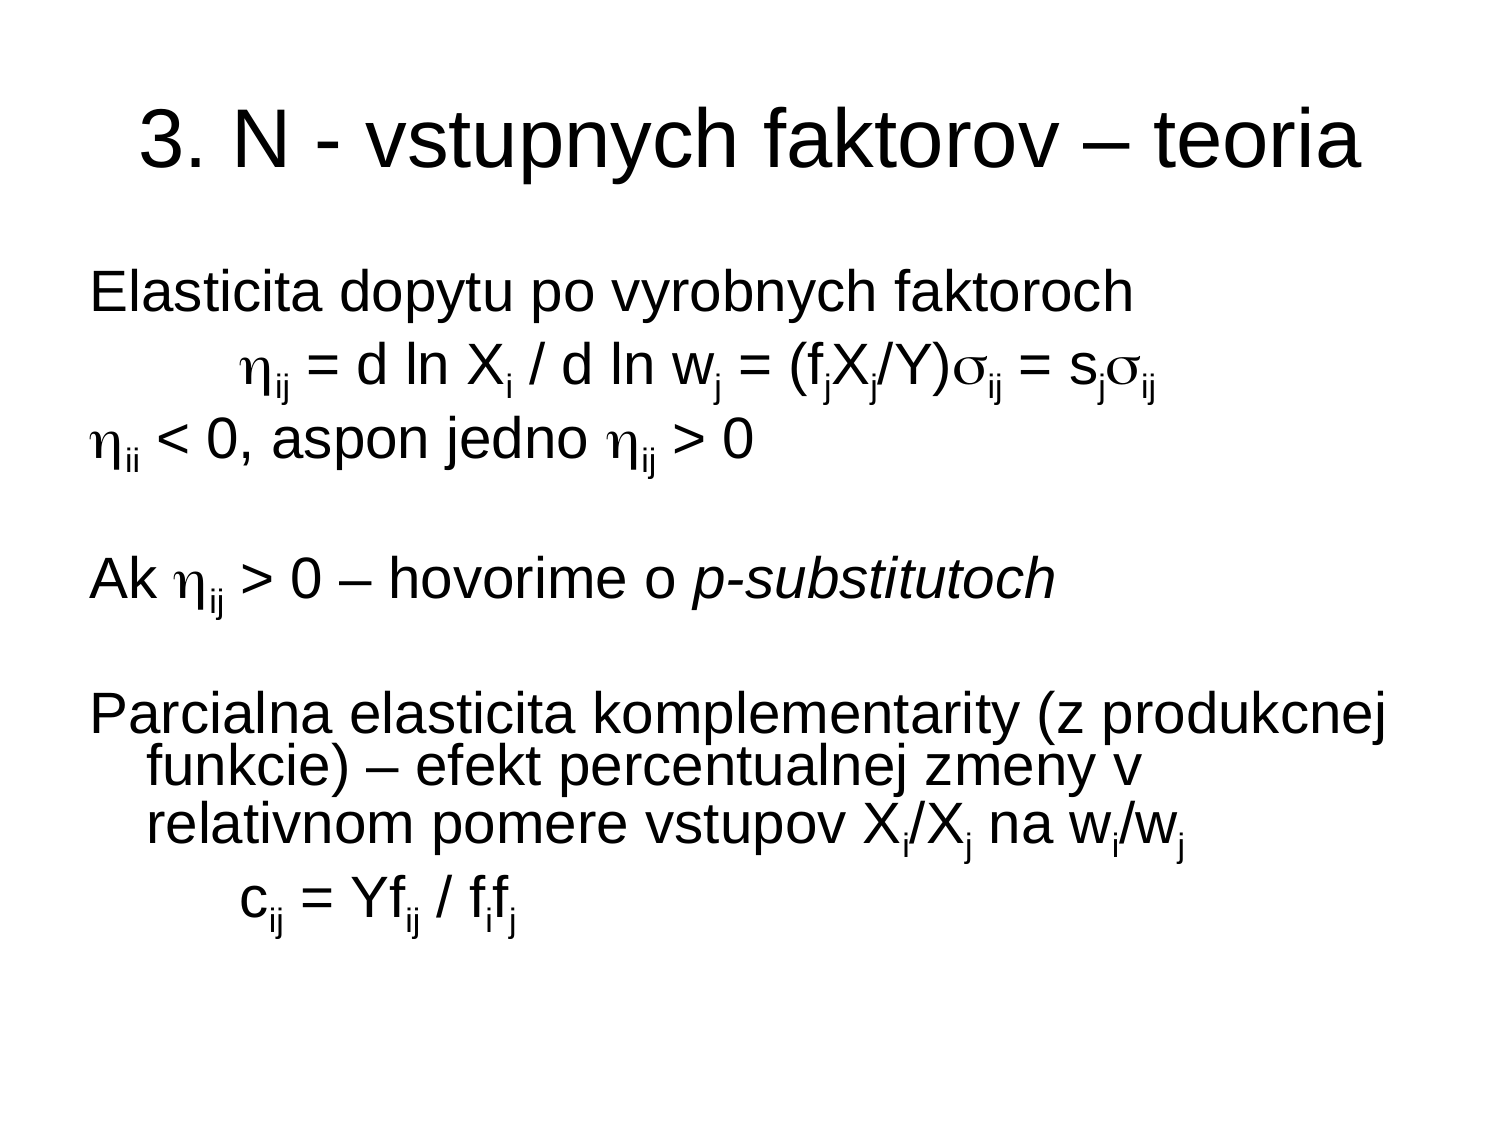

# 3. N - vstupnych faktorov – teoria
Elasticita dopytu po vyrobnych faktoroch
		ij = d ln Xi / d ln wj = (fjXj/Y)ij = sjij
ii < 0, aspon jedno ij > 0
Ak ij > 0 – hovorime o p-substitutoch
Parcialna elasticita komplementarity (z produkcnej funkcie) – efekt percentualnej zmeny v relativnom pomere vstupov Xi/Xj na wi/wj
		cij = Yfij / fifj